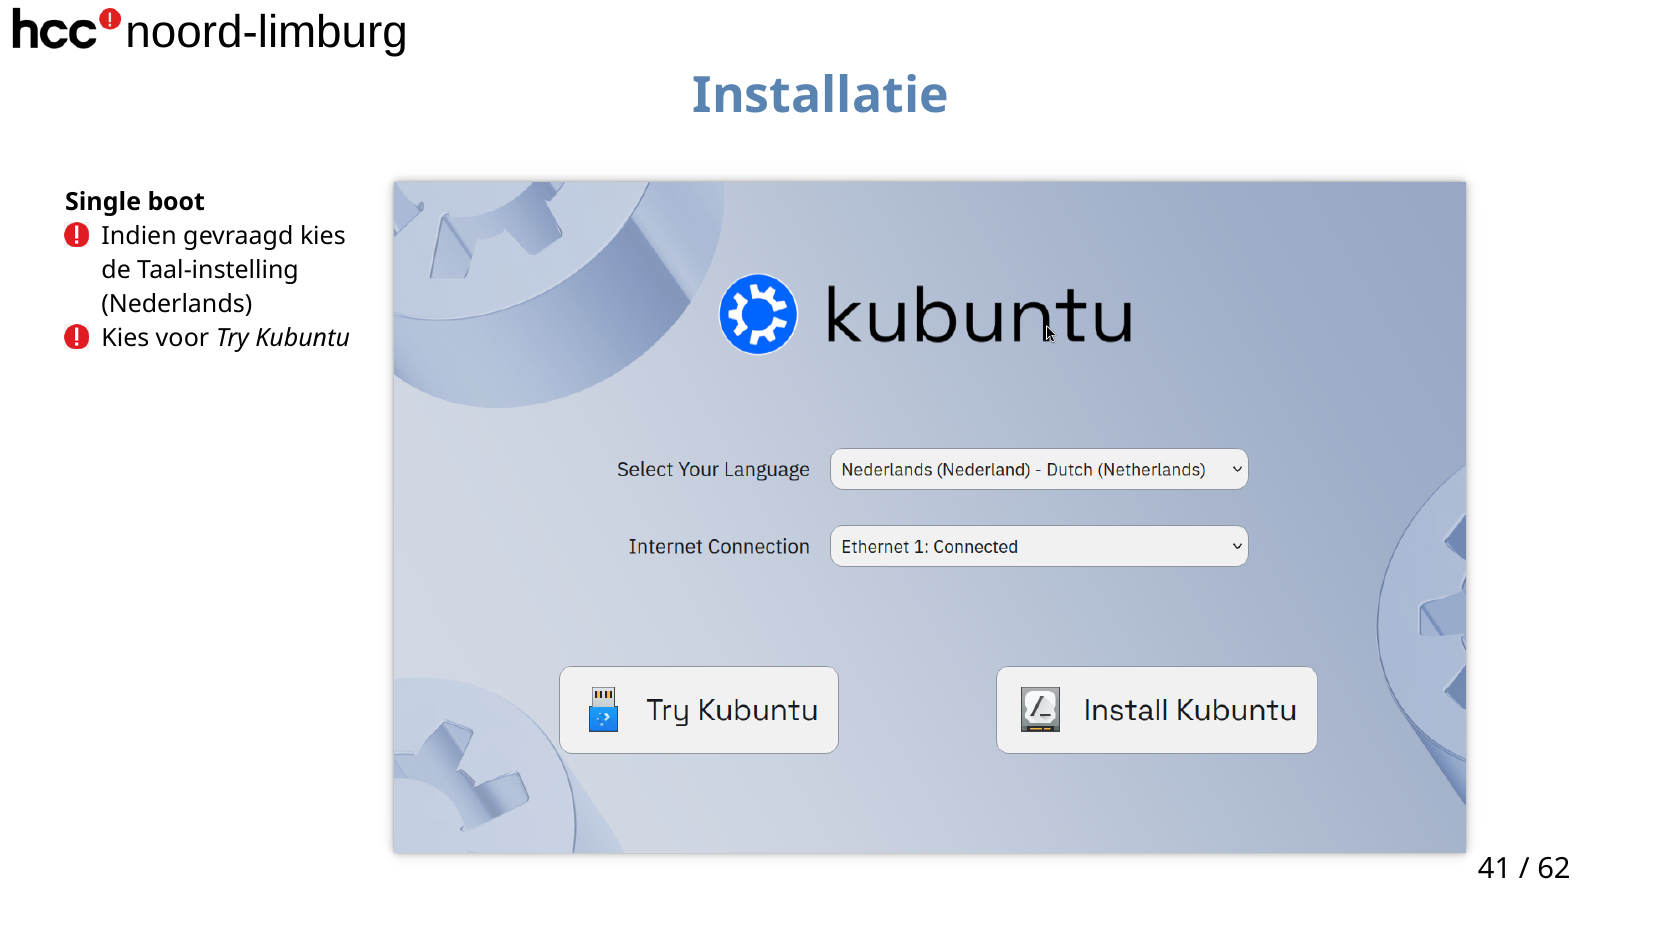

Installatie
# Single boot
 Indien gevraagd kies
 de Taal-instelling
 (Nederlands)
 Kies voor Try Kubuntu
41